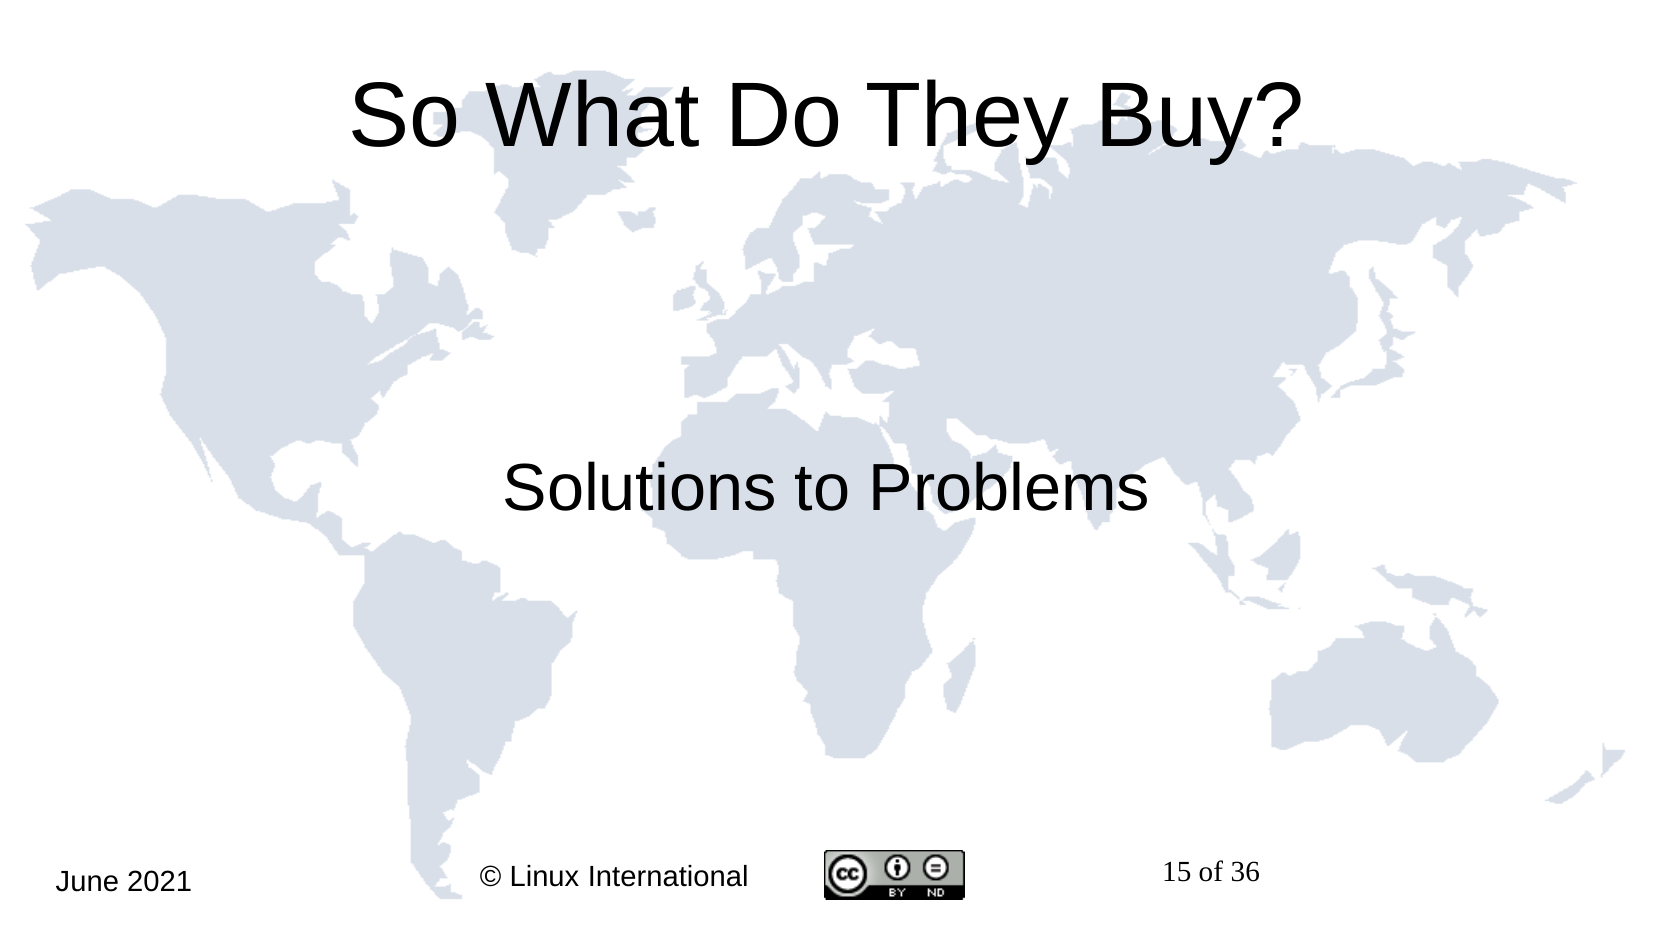

# So What Do They Buy?
Solutions to Problems
15